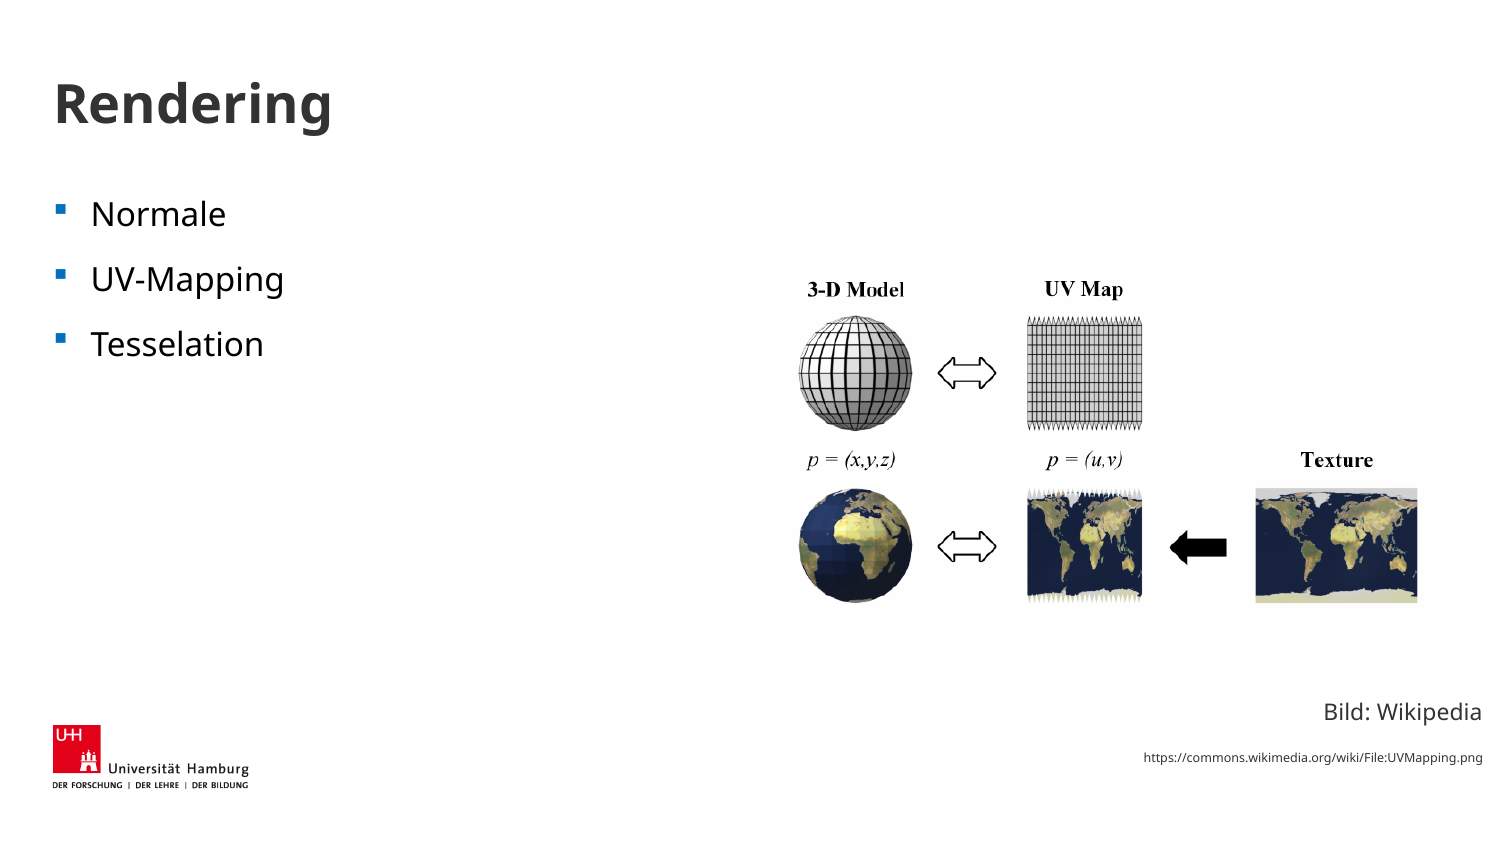

# Rendering
Normale
UV-Mapping
Tesselation
Bild: Wikipedia
https://commons.wikimedia.org/wiki/File:UVMapping.png